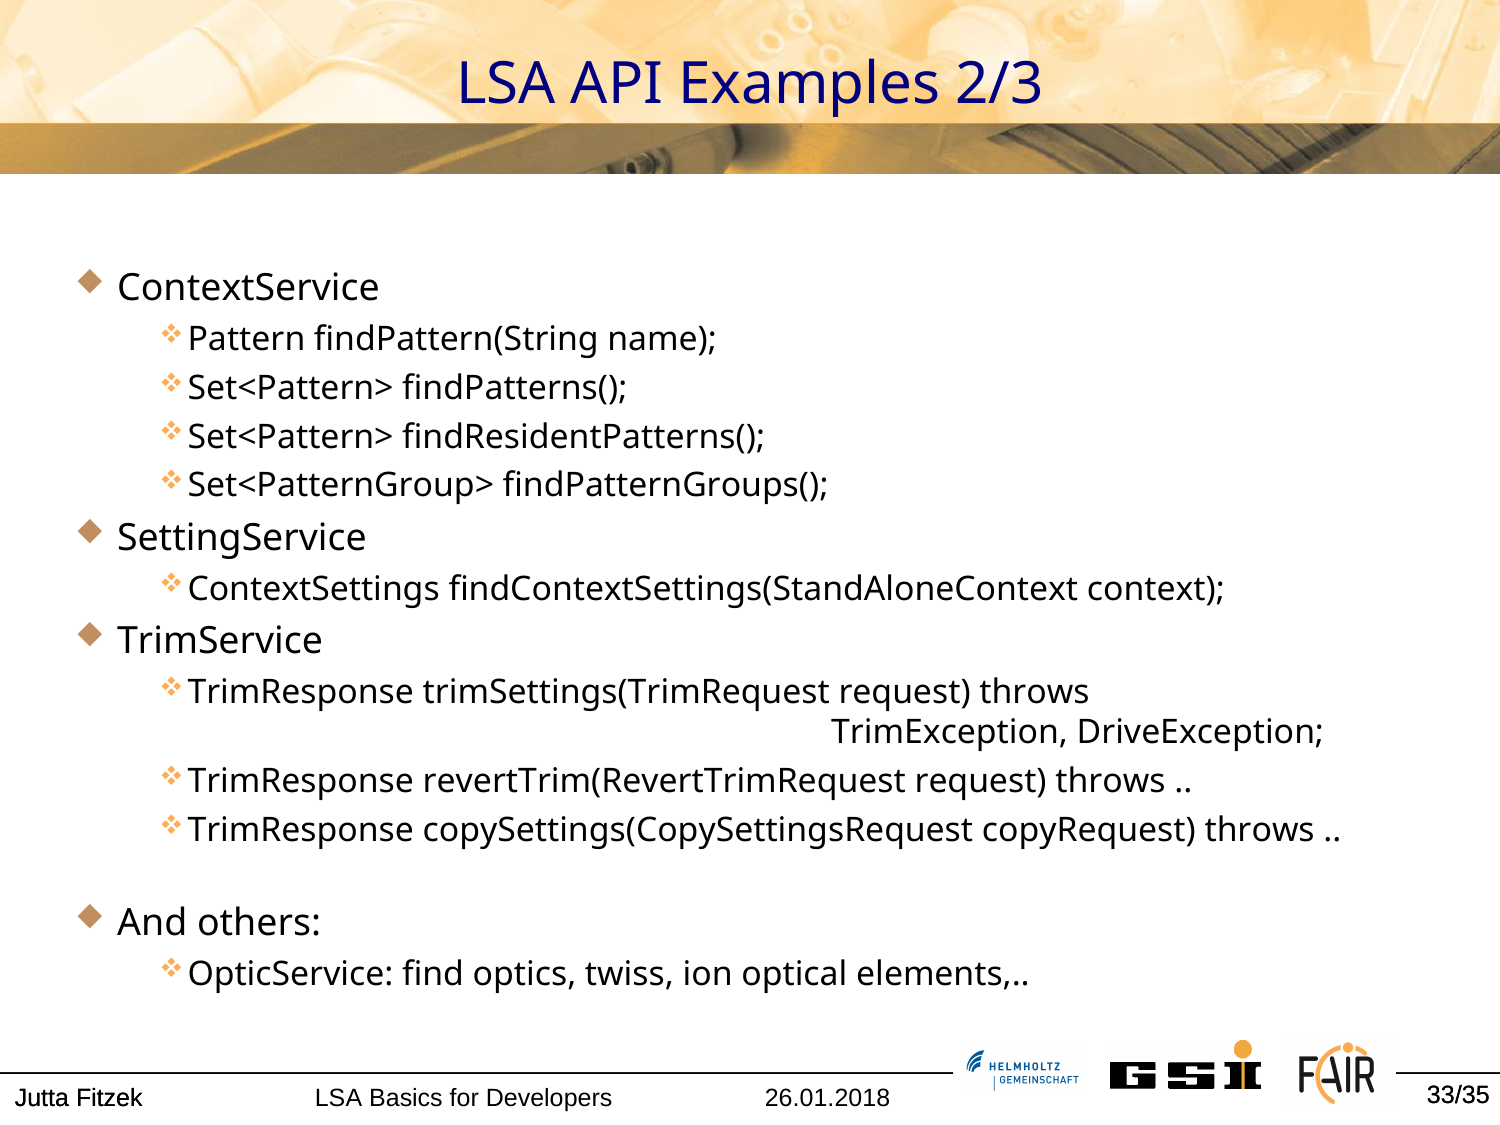

# LSA API Examples 2/3
ContextService
Pattern findPattern(String name);
Set<Pattern> findPatterns();
Set<Pattern> findResidentPatterns();
Set<PatternGroup> findPatternGroups();
SettingService
ContextSettings findContextSettings(StandAloneContext context);
TrimService
TrimResponse trimSettings(TrimRequest request) throws
					 TrimException, DriveException;
TrimResponse revertTrim(RevertTrimRequest request) throws ..
TrimResponse copySettings(CopySettingsRequest copyRequest) throws ..
And others:
OpticService: find optics, twiss, ion optical elements,..
33